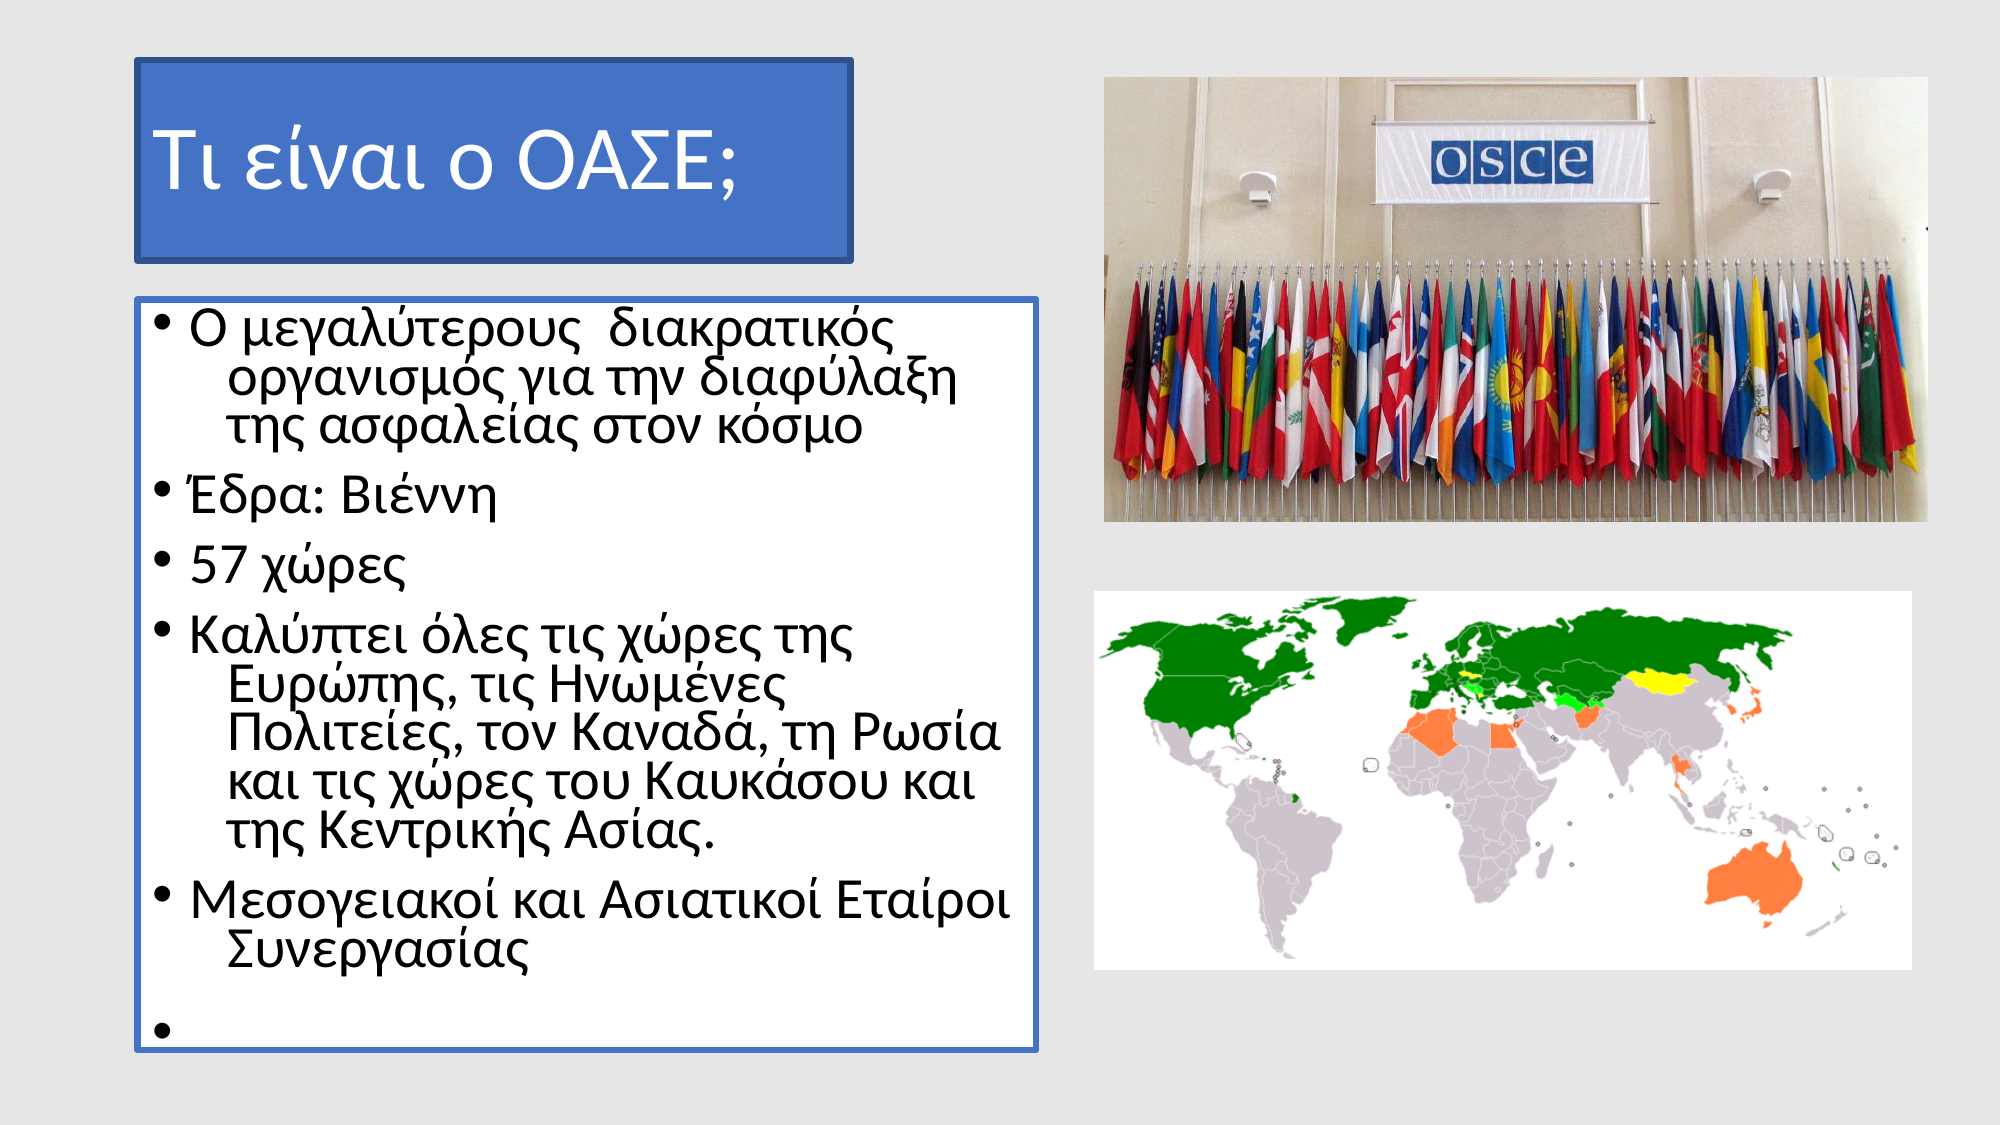

# Τι είναι ο ΟΑΣΕ;
O μεγαλύτερους διακρατικός οργανισμός για την διαφύλαξη της ασφαλείας στον κόσμο
Έδρα: Βιέννη
57 χώρες
Καλύπτει όλες τις χώρες της Ευρώπης, τις Ηνωμένες Πολιτείες, τον Καναδά, τη Ρωσία και τις χώρες του Καυκάσου και της Κεντρικής Ασίας.
Μεσογειακοί και Ασιατικοί Εταίροι Συνεργασίας